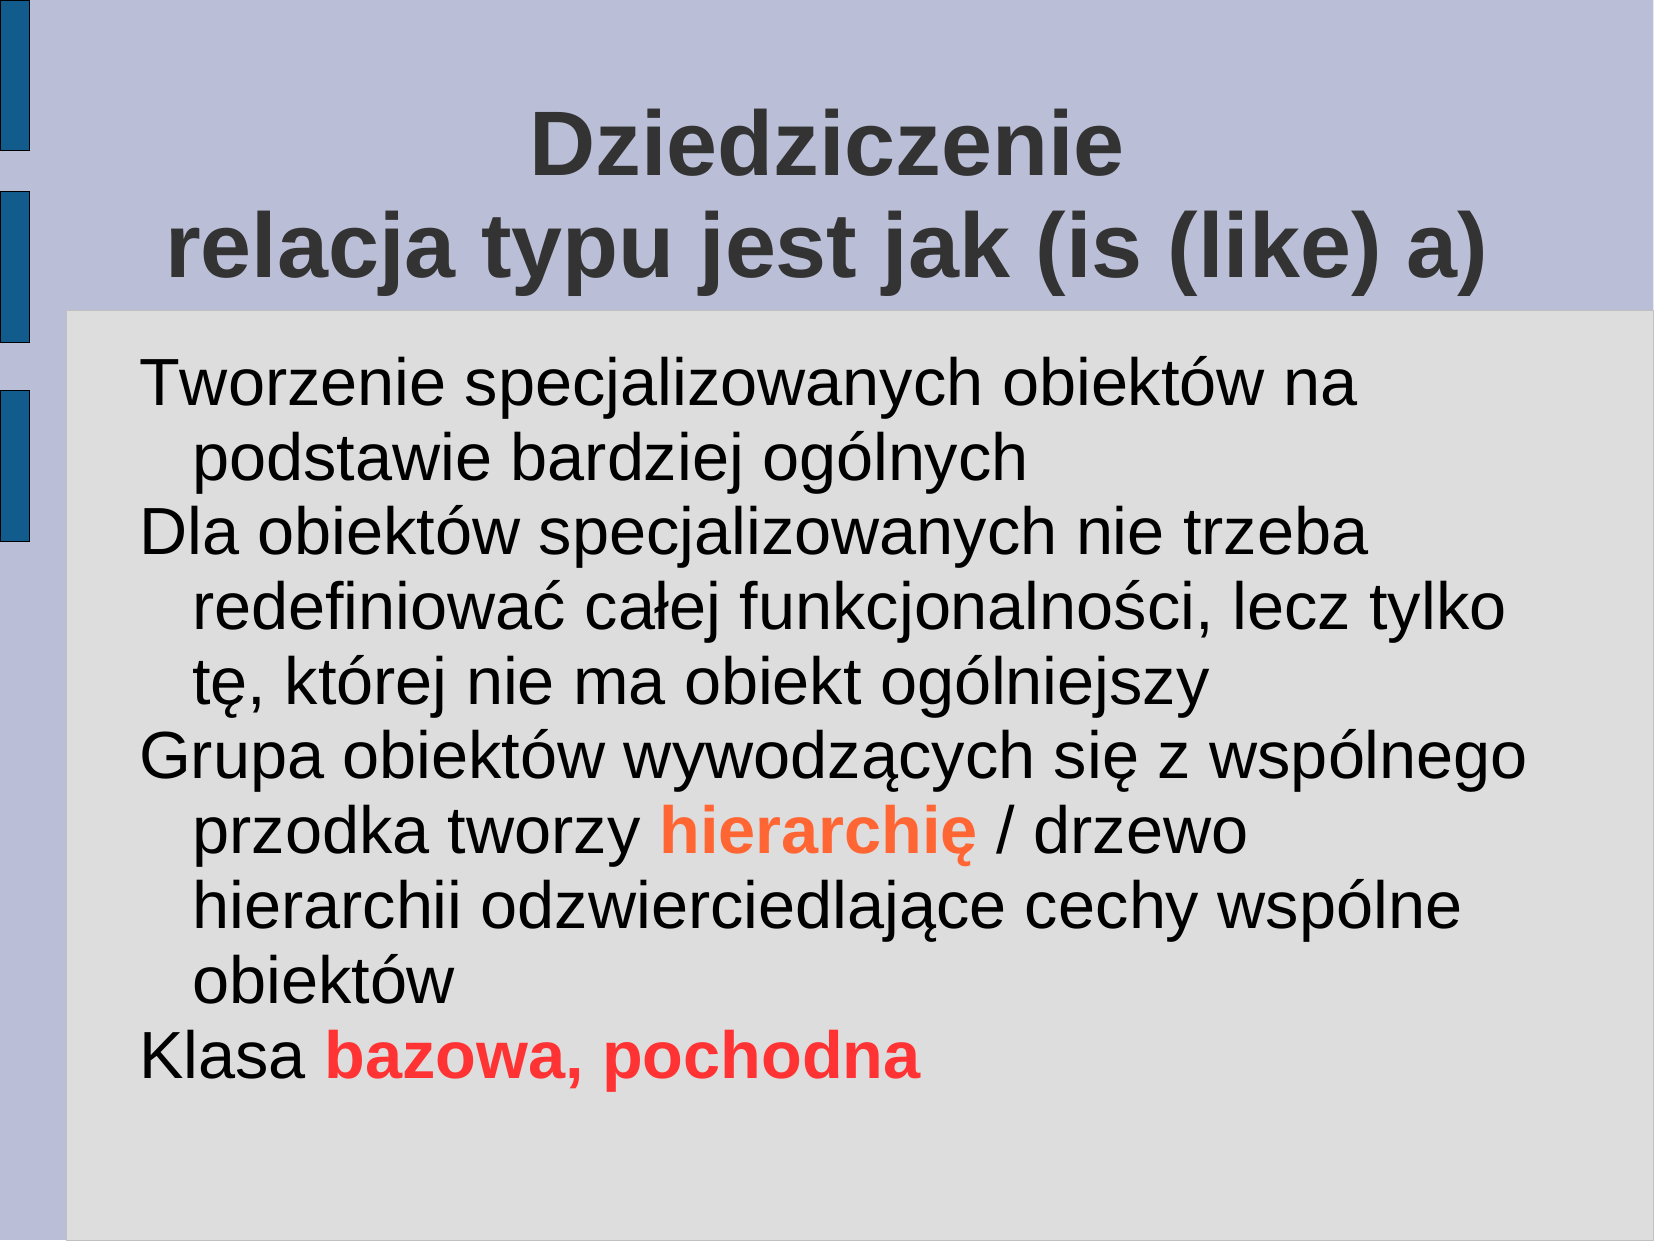

# Dziedziczenie relacja typu jest jak (is (like) a)
Tworzenie specjalizowanych obiektów na podstawie bardziej ogólnych
Dla obiektów specjalizowanych nie trzeba redefiniować całej funkcjonalności, lecz tylko tę, której nie ma obiekt ogólniejszy
Grupa obiektów wywodzących się z wspólnego przodka tworzy hierarchię / drzewo hierarchii odzwierciedlające cechy wspólne obiektów
Klasa bazowa, pochodna